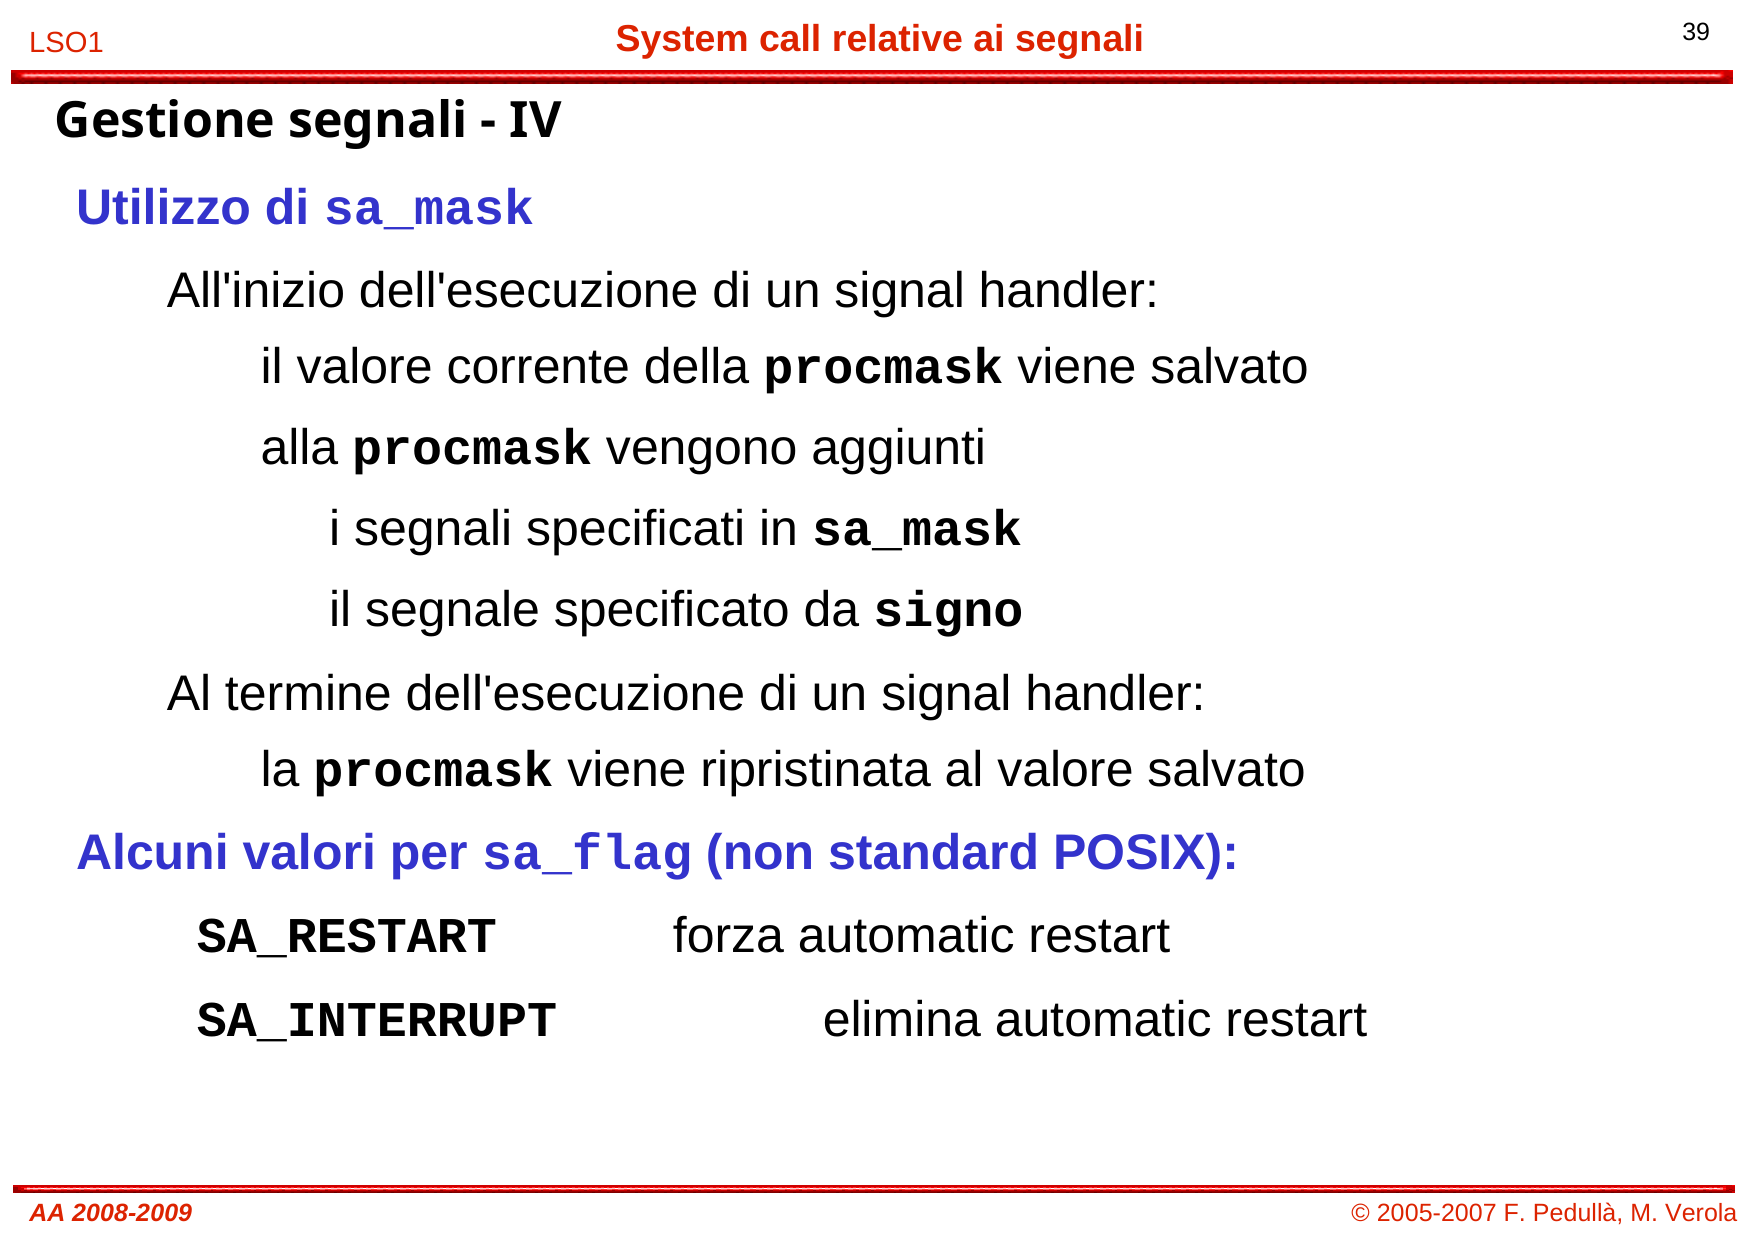

# Gestione segnali - IV
Utilizzo di sa_mask
All'inizio dell'esecuzione di un signal handler:
il valore corrente della procmask viene salvato
alla procmask vengono aggiunti
i segnali specificati in sa_mask
il segnale specificato da signo
Al termine dell'esecuzione di un signal handler:
la procmask viene ripristinata al valore salvato
Alcuni valori per sa_flag (non standard POSIX):
 SA_RESTART		forza automatic restart
 SA_INTERRUPT		elimina automatic restart